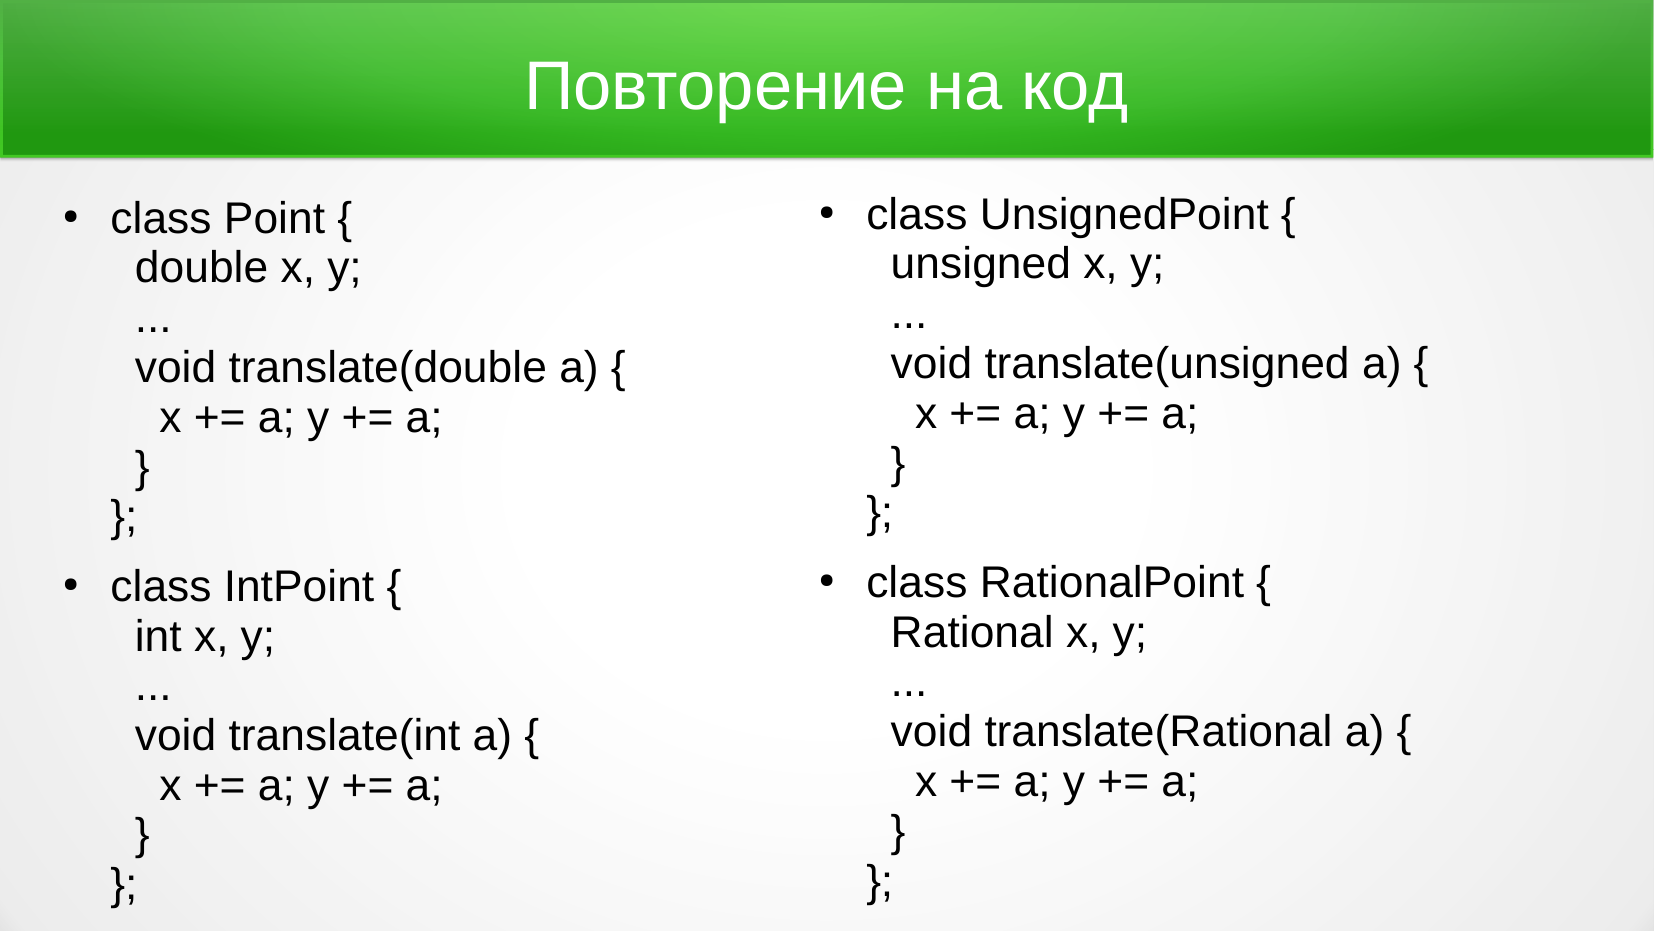

# Повторение на код
class UnsignedPoint {
 unsigned x, y;
 ...
 void translate(unsigned a) {
 x += a; y += a;
 }
};
class RationalPoint {
 Rational x, y;
 ...
 void translate(Rational a) {
 x += a; y += a;
 }
};
class Point {
 double x, y;
 ...
 void translate(double a) {
 x += a; y += a;
 }
};
class IntPoint {
 int x, y;
 ...
 void translate(int a) {
 x += a; y += a;
 }
};